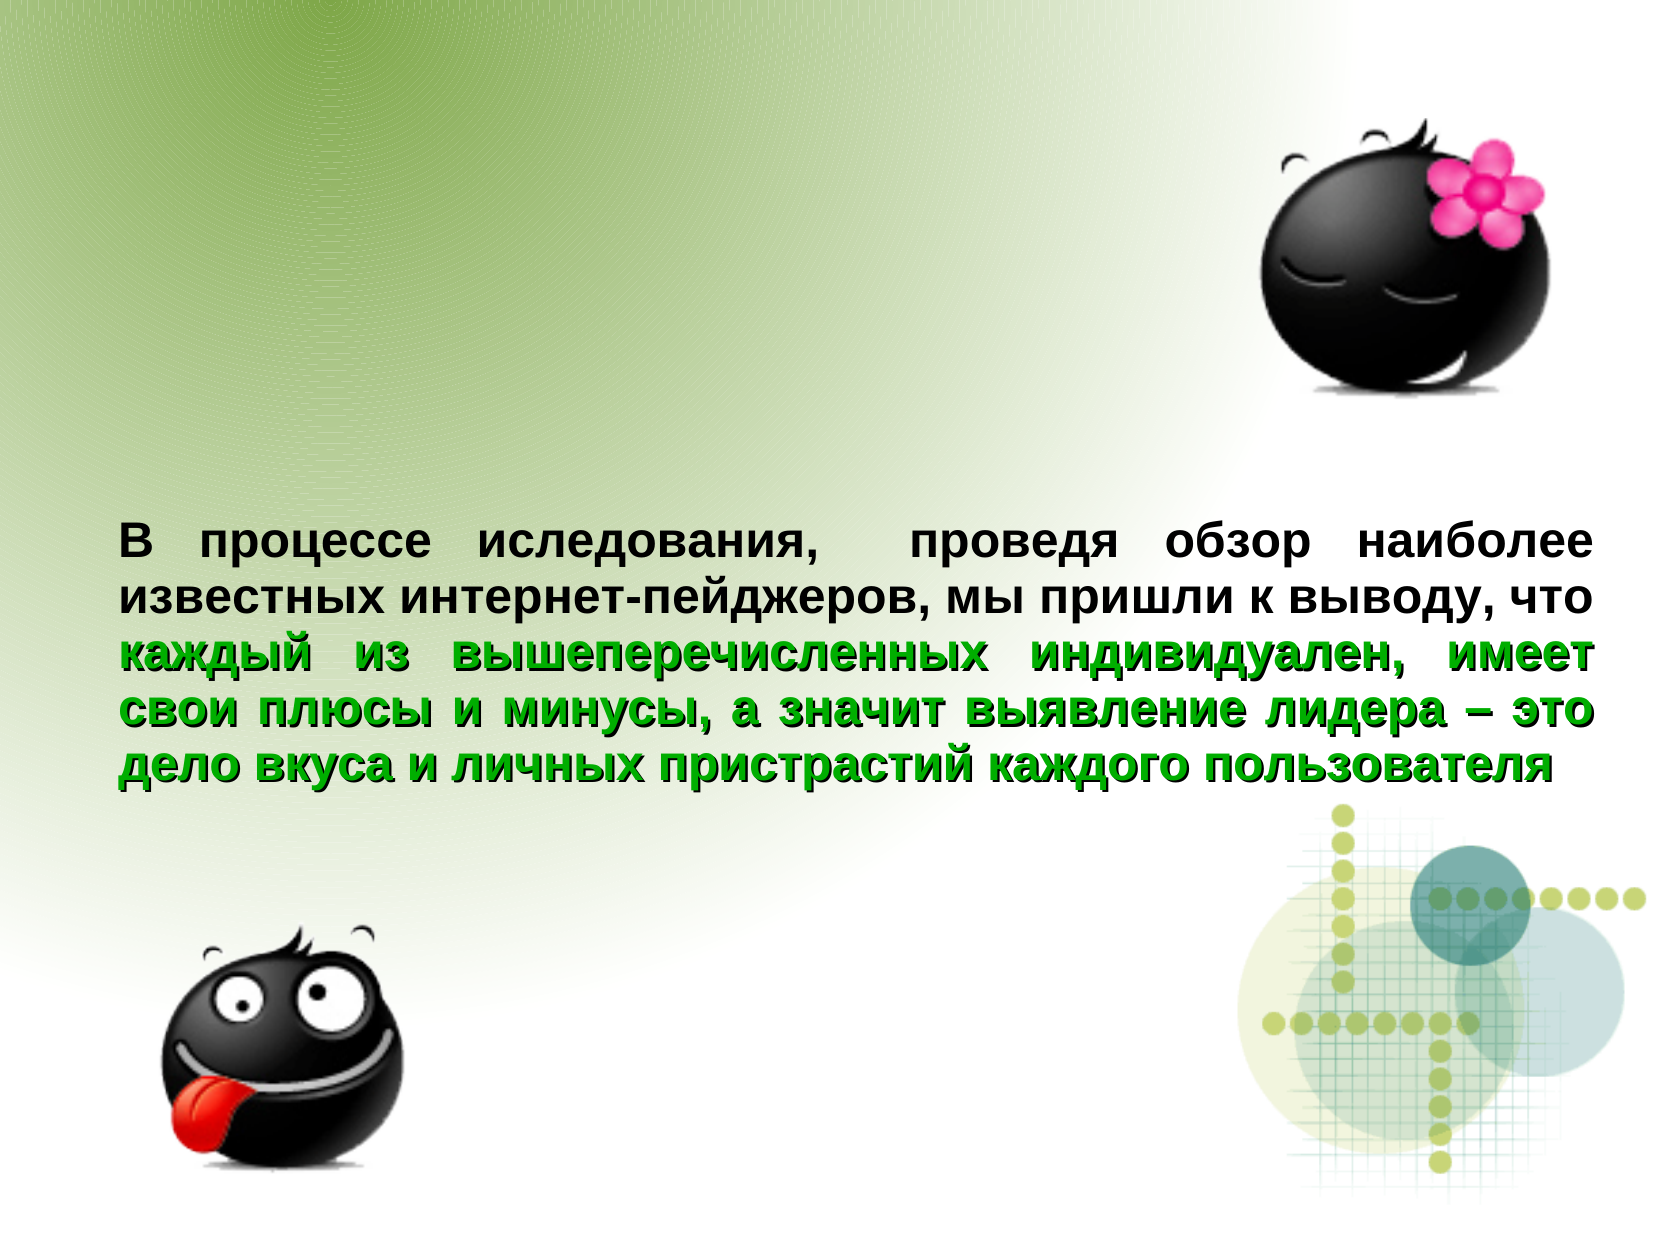

В процессе иследования, проведя обзор наиболее известных интернет-пейджеров, мы пришли к выводу, что каждый из вышеперечисленных индивидуален, имеет свои плюсы и минусы, а значит выявление лидера – это дело вкуса и личных пристрастий каждого пользователя